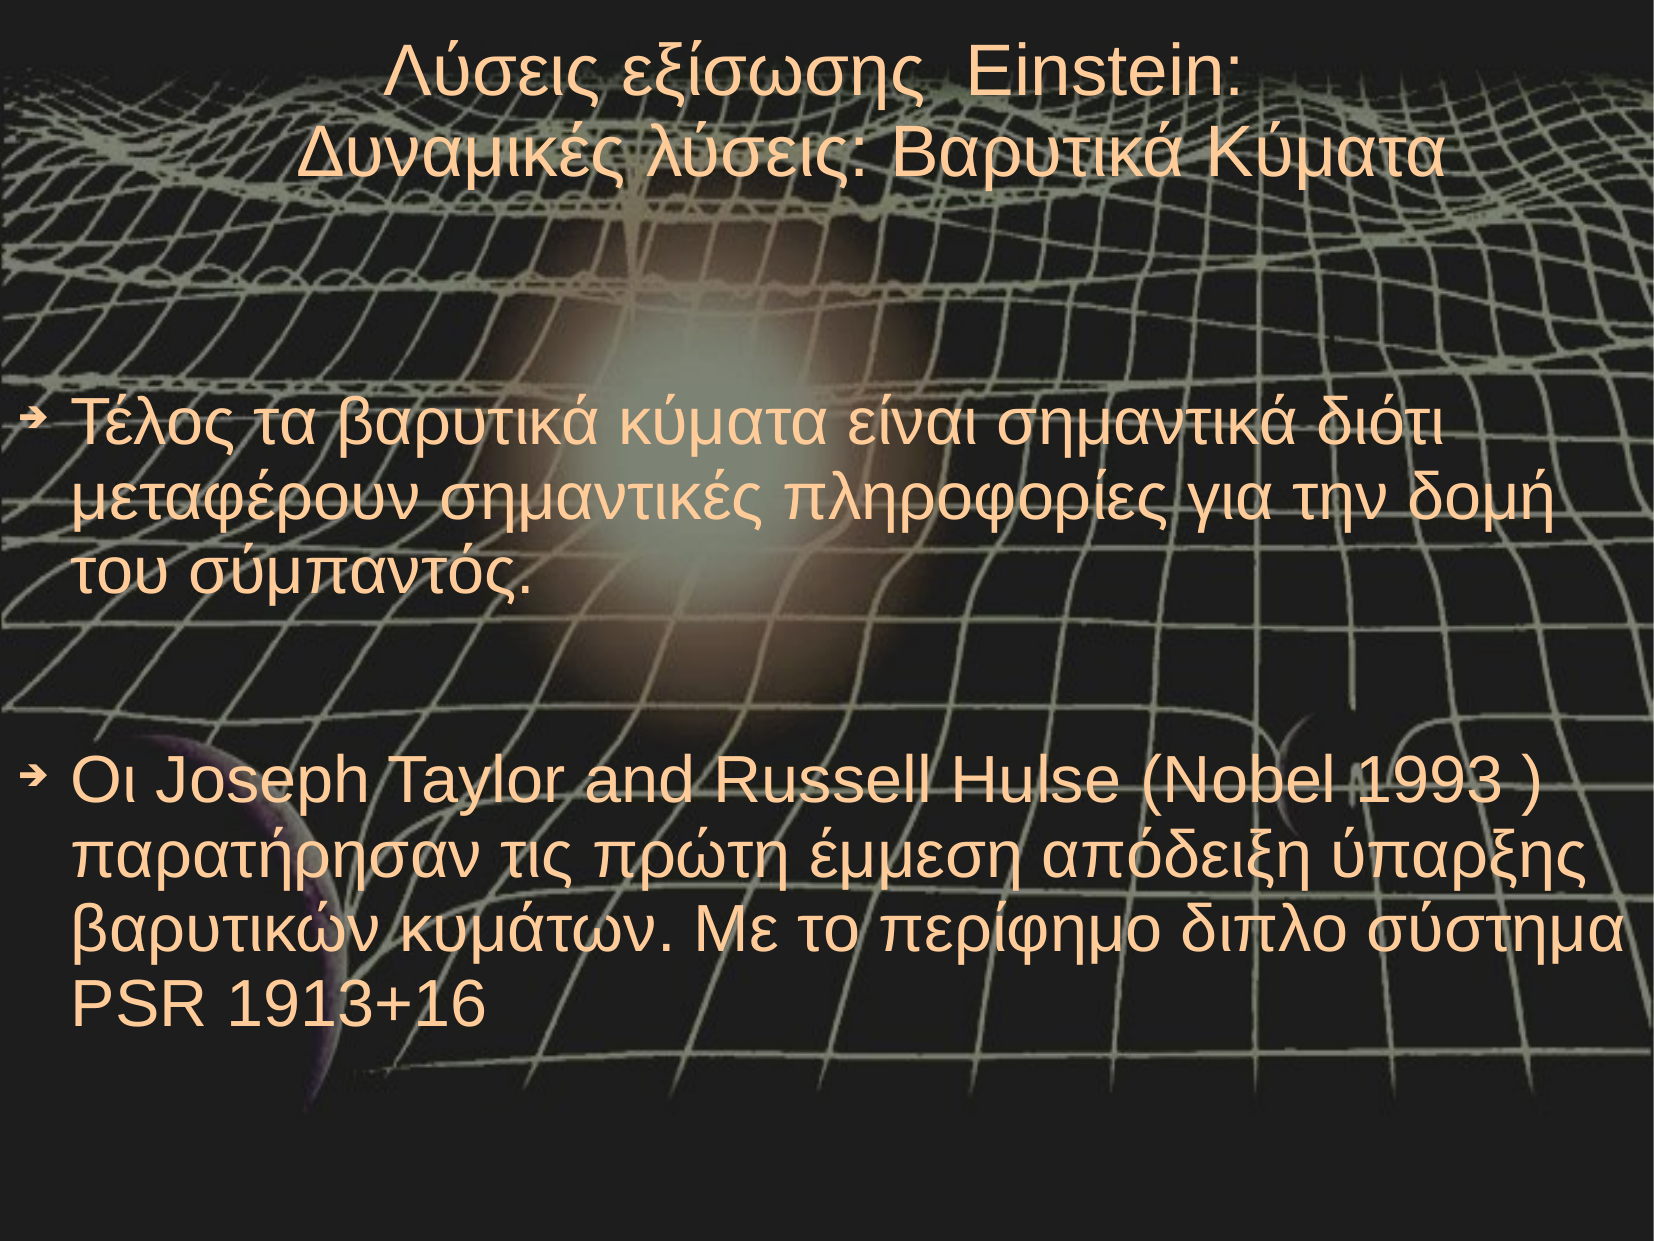

# Λύσεις εξίσωσης Einstein: Δυναμικές λύσεις: Βαρυτικά Κύματα
Τέλος τα βαρυτικά κύματα είναι σημαντικά διότι μεταφέρουν σημαντικές πληροφορίες για την δομή του σύμπαντός.
Οι Joseph Taylor and Russell Hulse (Nobel 1993 ) παρατήρησαν τις πρώτη έμμεση απόδειξη ύπαρξης βαρυτικών κυμάτων. Με το περίφημο διπλο σύστημα PSR 1913+16